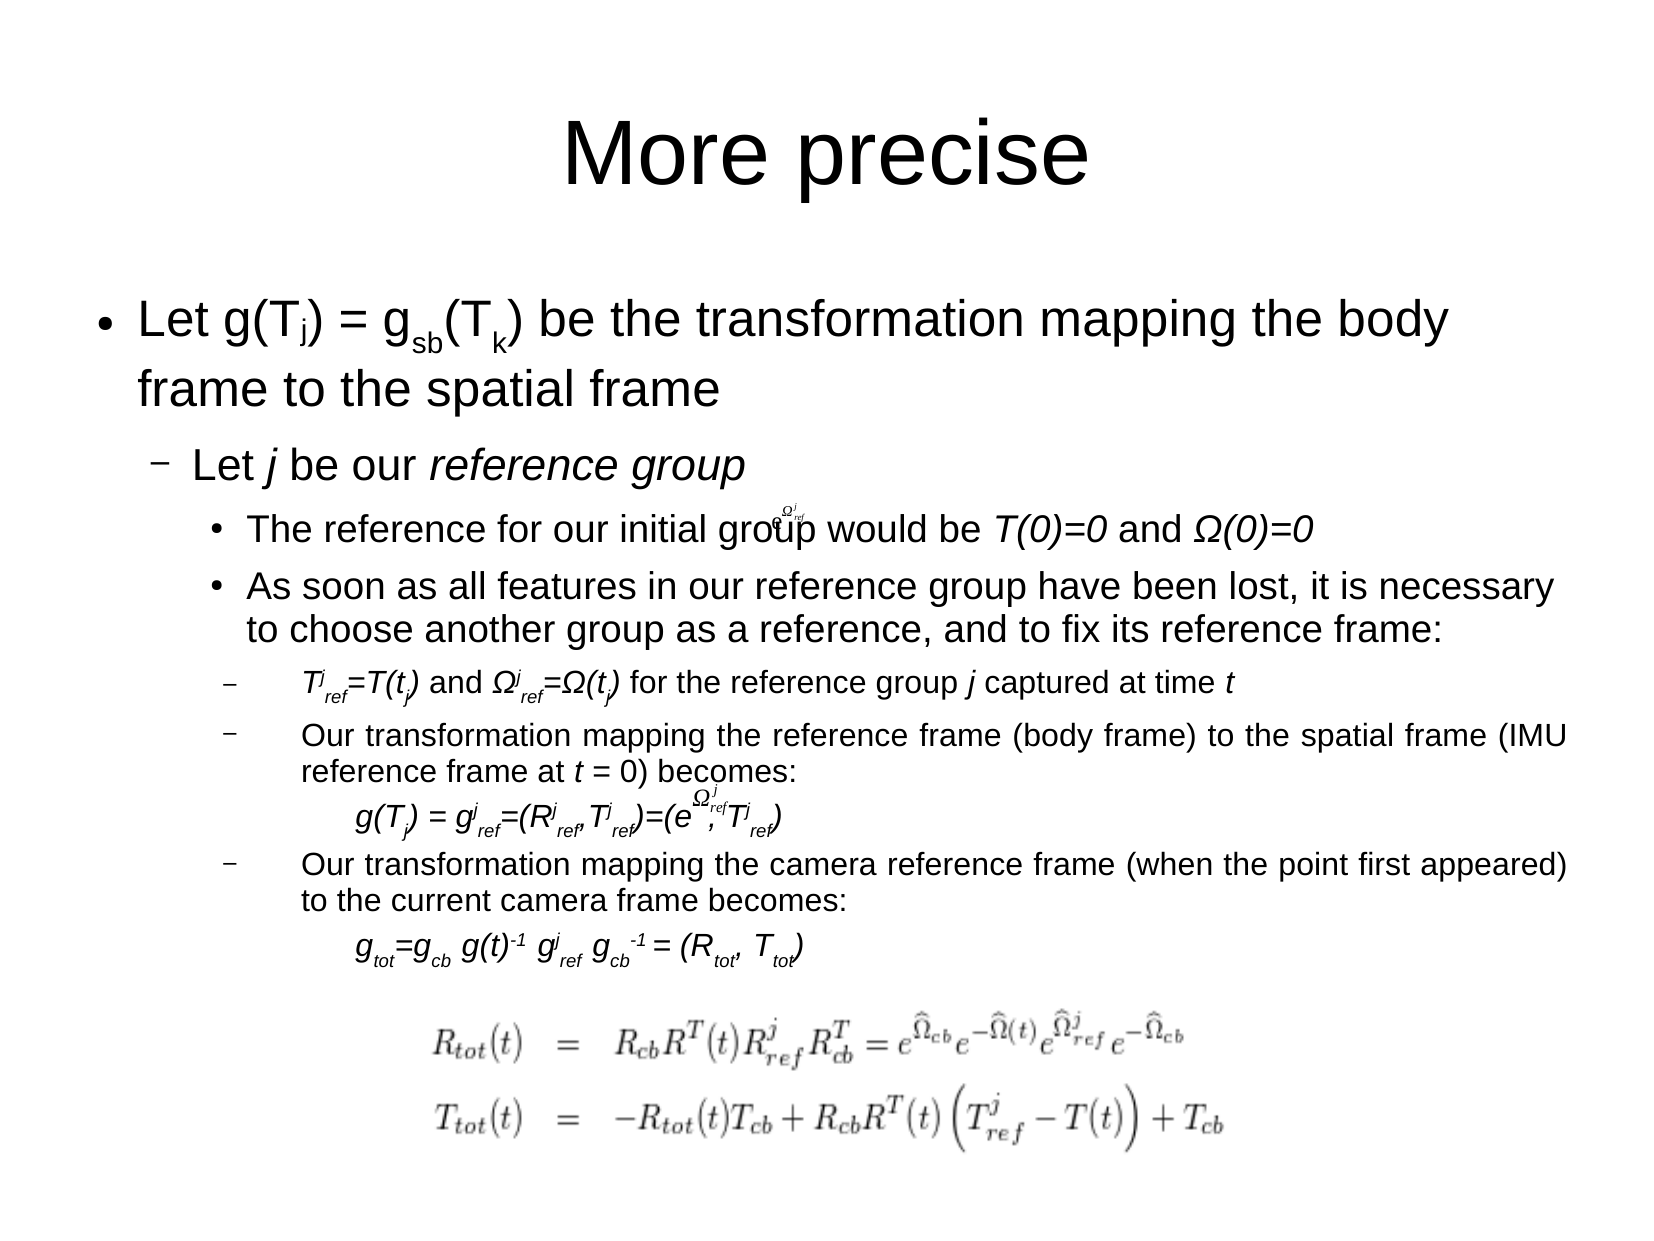

# More precise
Let g(Tj) = gsb(Tk) be the transformation mapping the body frame to the spatial frame
Let j be our reference group
The reference for our initial group would be T(0)=0 and Ω(0)=0
As soon as all features in our reference group have been lost, it is necessary to choose another group as a reference, and to fix its reference frame:
Tjref=T(tj) and Ωjref=Ω(tj) for the reference group j captured at time t
Our transformation mapping the reference frame (body frame) to the spatial frame (IMU reference frame at t = 0) becomes:
g(Tj) = gjref=(Rjref,Tjref)=(e , Tjref)
Our transformation mapping the camera reference frame (when the point first appeared) to the current camera frame becomes:
gtot=gcb g(t)-1 gjref gcb-1 = (Rtot, Ttot)